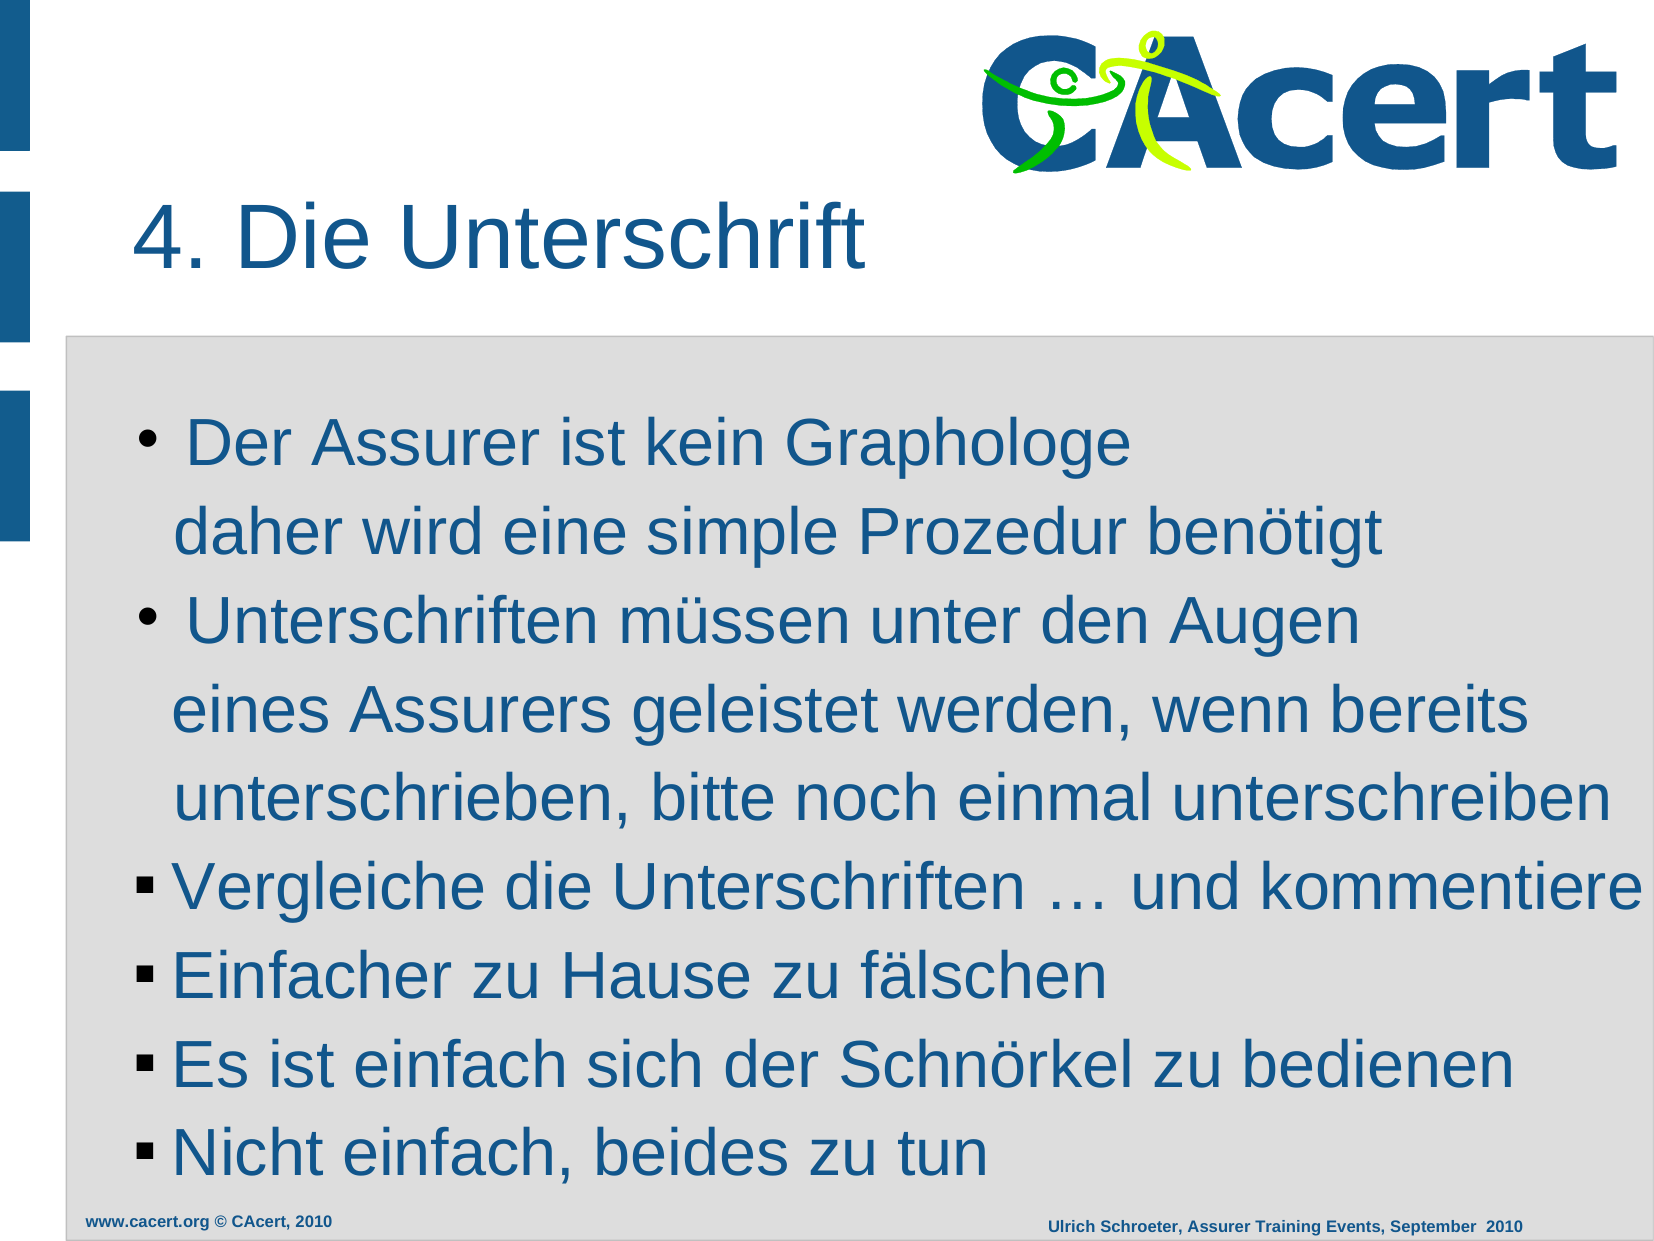

4. Die Unterschrift
 Der Assurer ist kein Graphologe
 daher wird eine simple Prozedur benötigt
 Unterschriften müssen unter den Augen
 eines Assurers geleistet werden, wenn bereits
 unterschrieben, bitte noch einmal unterschreiben
 Vergleiche die Unterschriften … und kommentiere
 Einfacher zu Hause zu fälschen
 Es ist einfach sich der Schnörkel zu bedienen
 Nicht einfach, beides zu tun